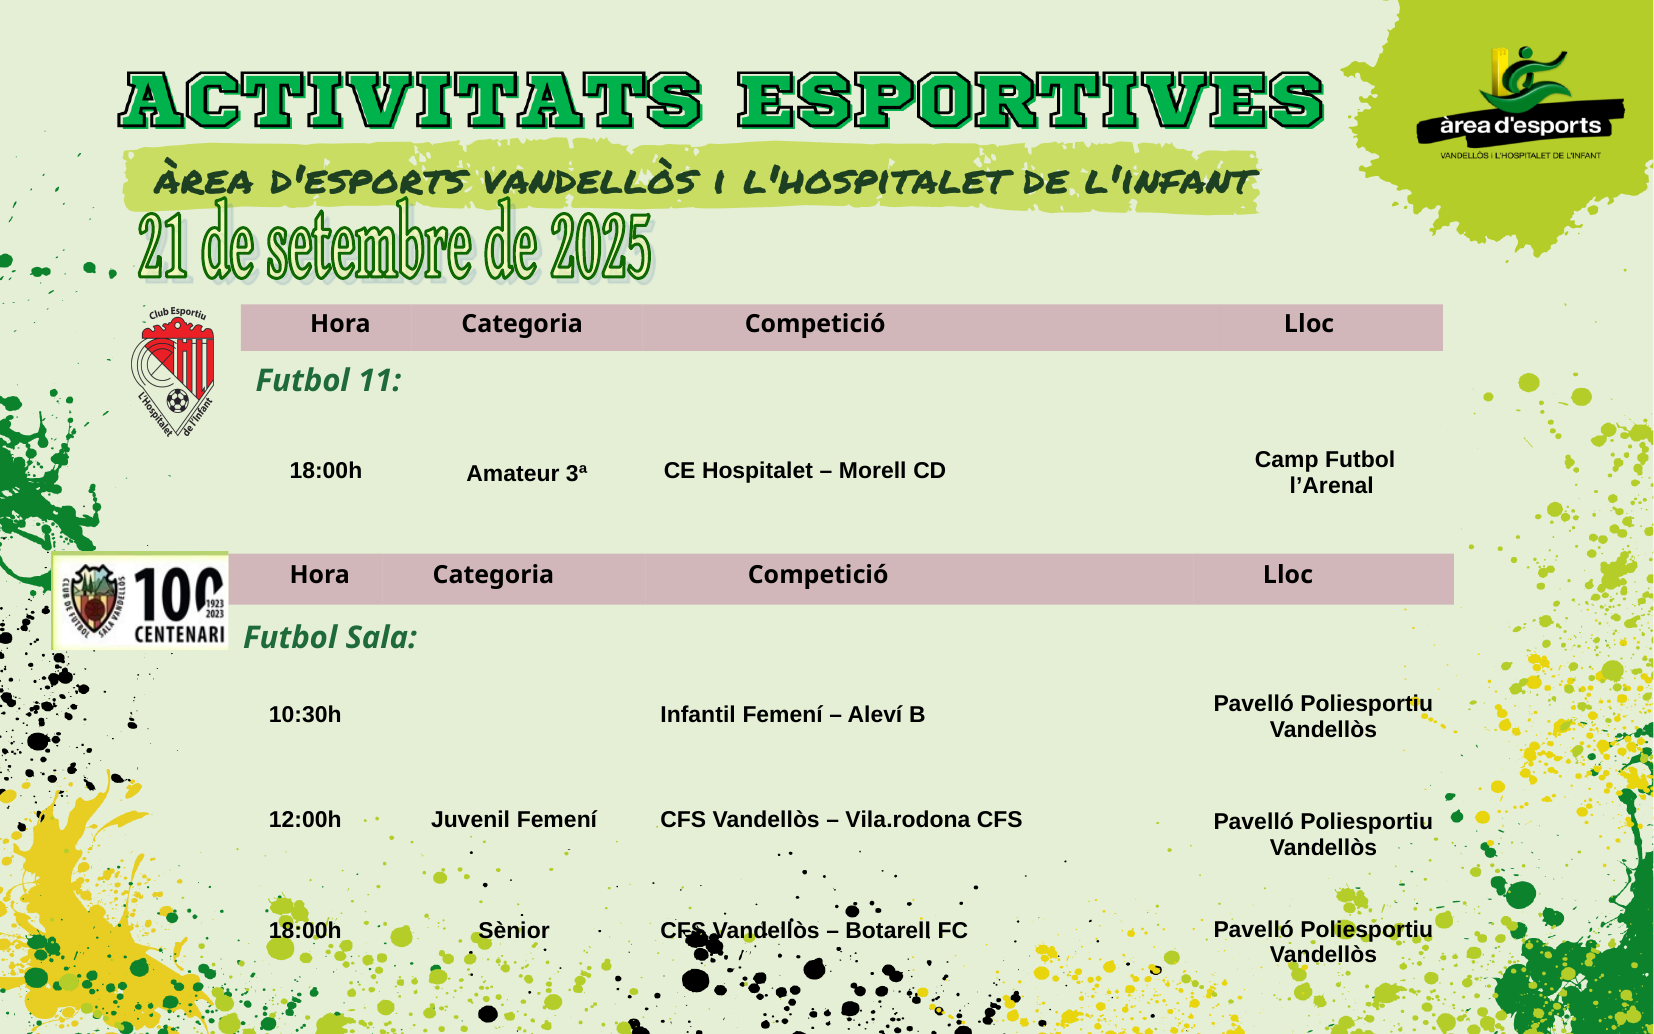

21 de setembre de 2025
| Hora | Categoria | Competició | Lloc |
| --- | --- | --- | --- |
| Futbol 11: | | | |
| 18:00h | Amateur 3ª | CE Hospitalet – Morell CD | Camp Futbol l’Arenal |
| Hora | Categoria | Competició | Lloc |
| --- | --- | --- | --- |
| Futbol Sala: | | | |
| 10:30h | | Infantil Femení – Aleví B | Pavelló Poliesportiu Vandellòs |
| 12:00h | Juvenil Femení | CFS Vandellòs – Vila.rodona CFS | Pavelló Poliesportiu Vandellòs |
| 18:00h | Sènior | CFS Vandellòs – Botarell FC | Pavelló Poliesportiu Vandellòs |
| | | | |
| | | | |